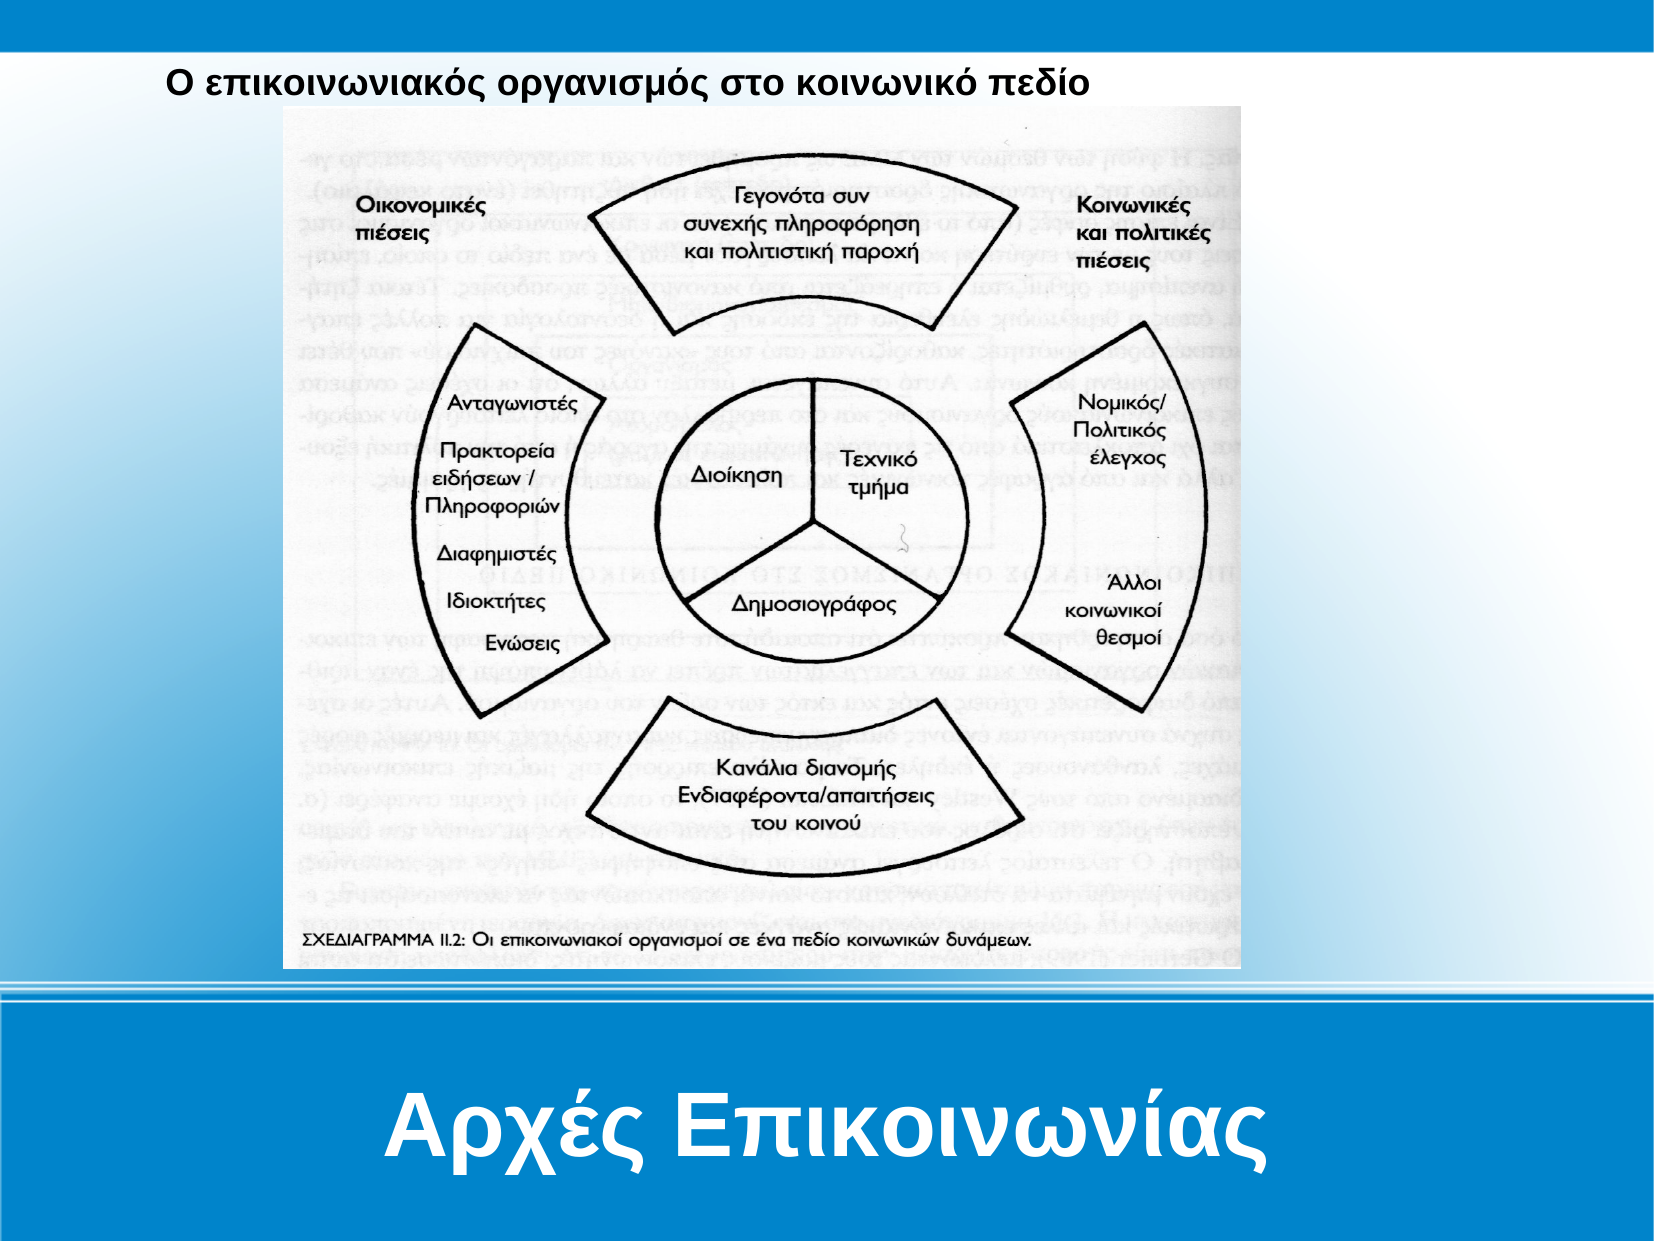

Ο επικοινωνιακός οργανισμός στο κοινωνικό πεδίο
# Αρχές Επικοινωνίας